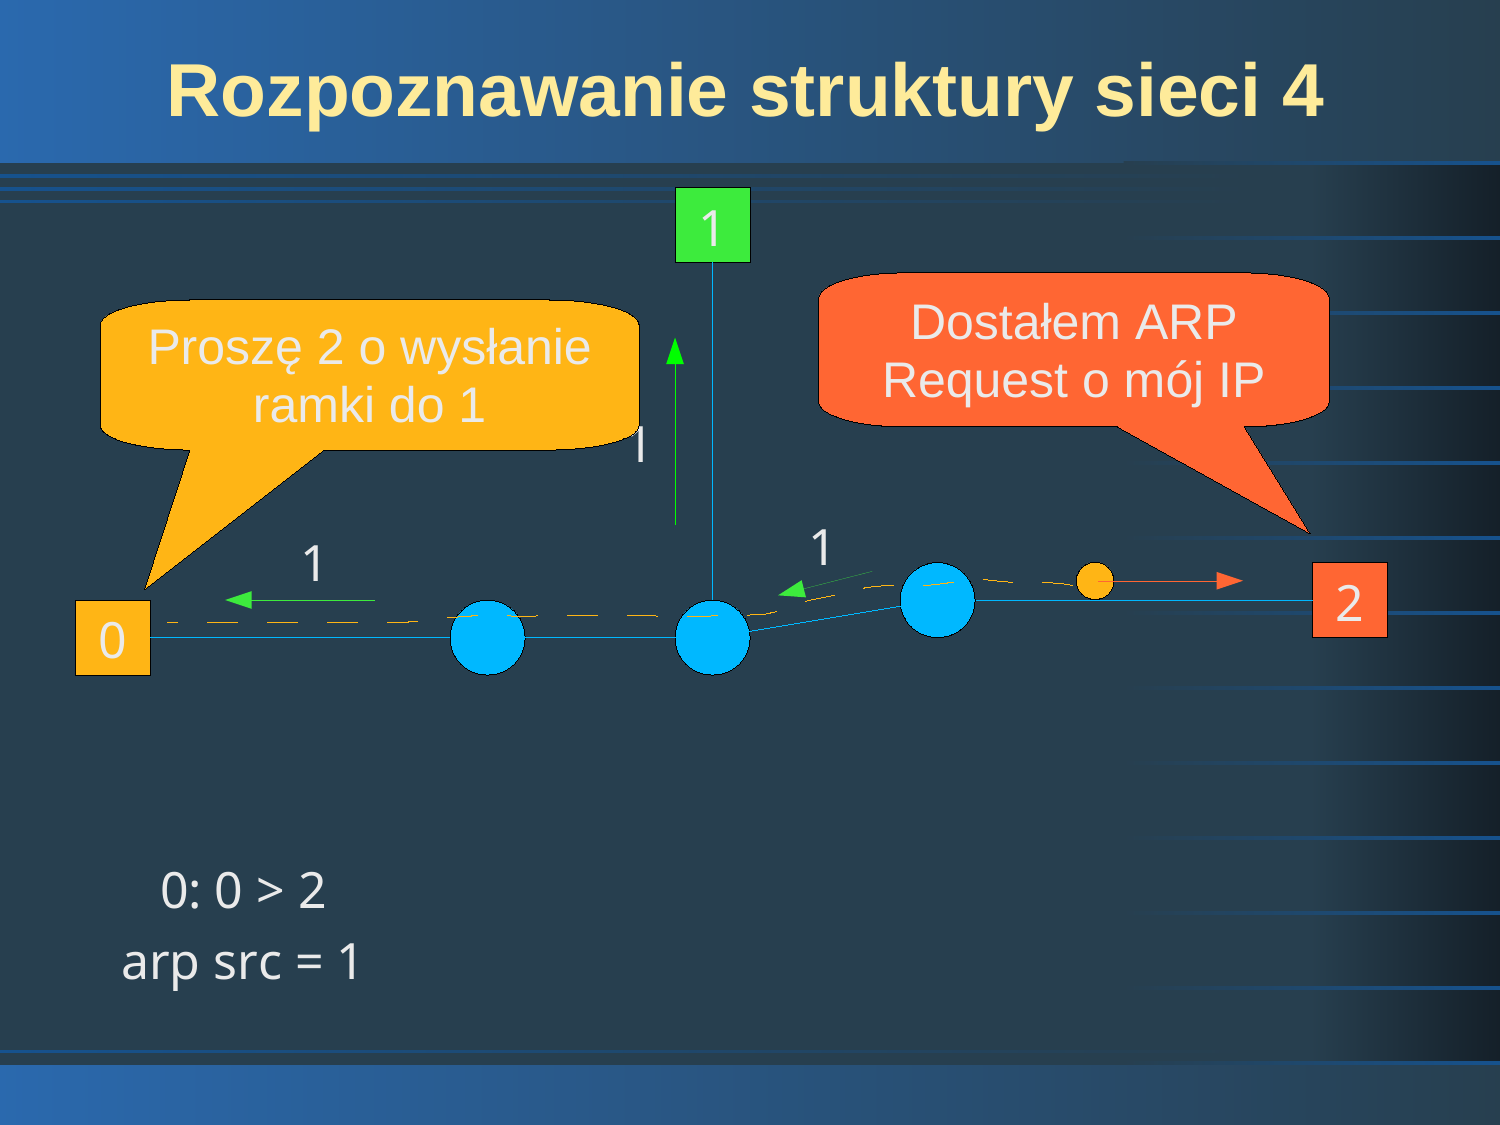

# Rozpoznawanie struktury sieci 4
1
Dostałem ARP Request o mój IP
Proszę 2 o wysłanie ramki do 1
1
1
1
2
0
0: 0 > 2
arp src = 1